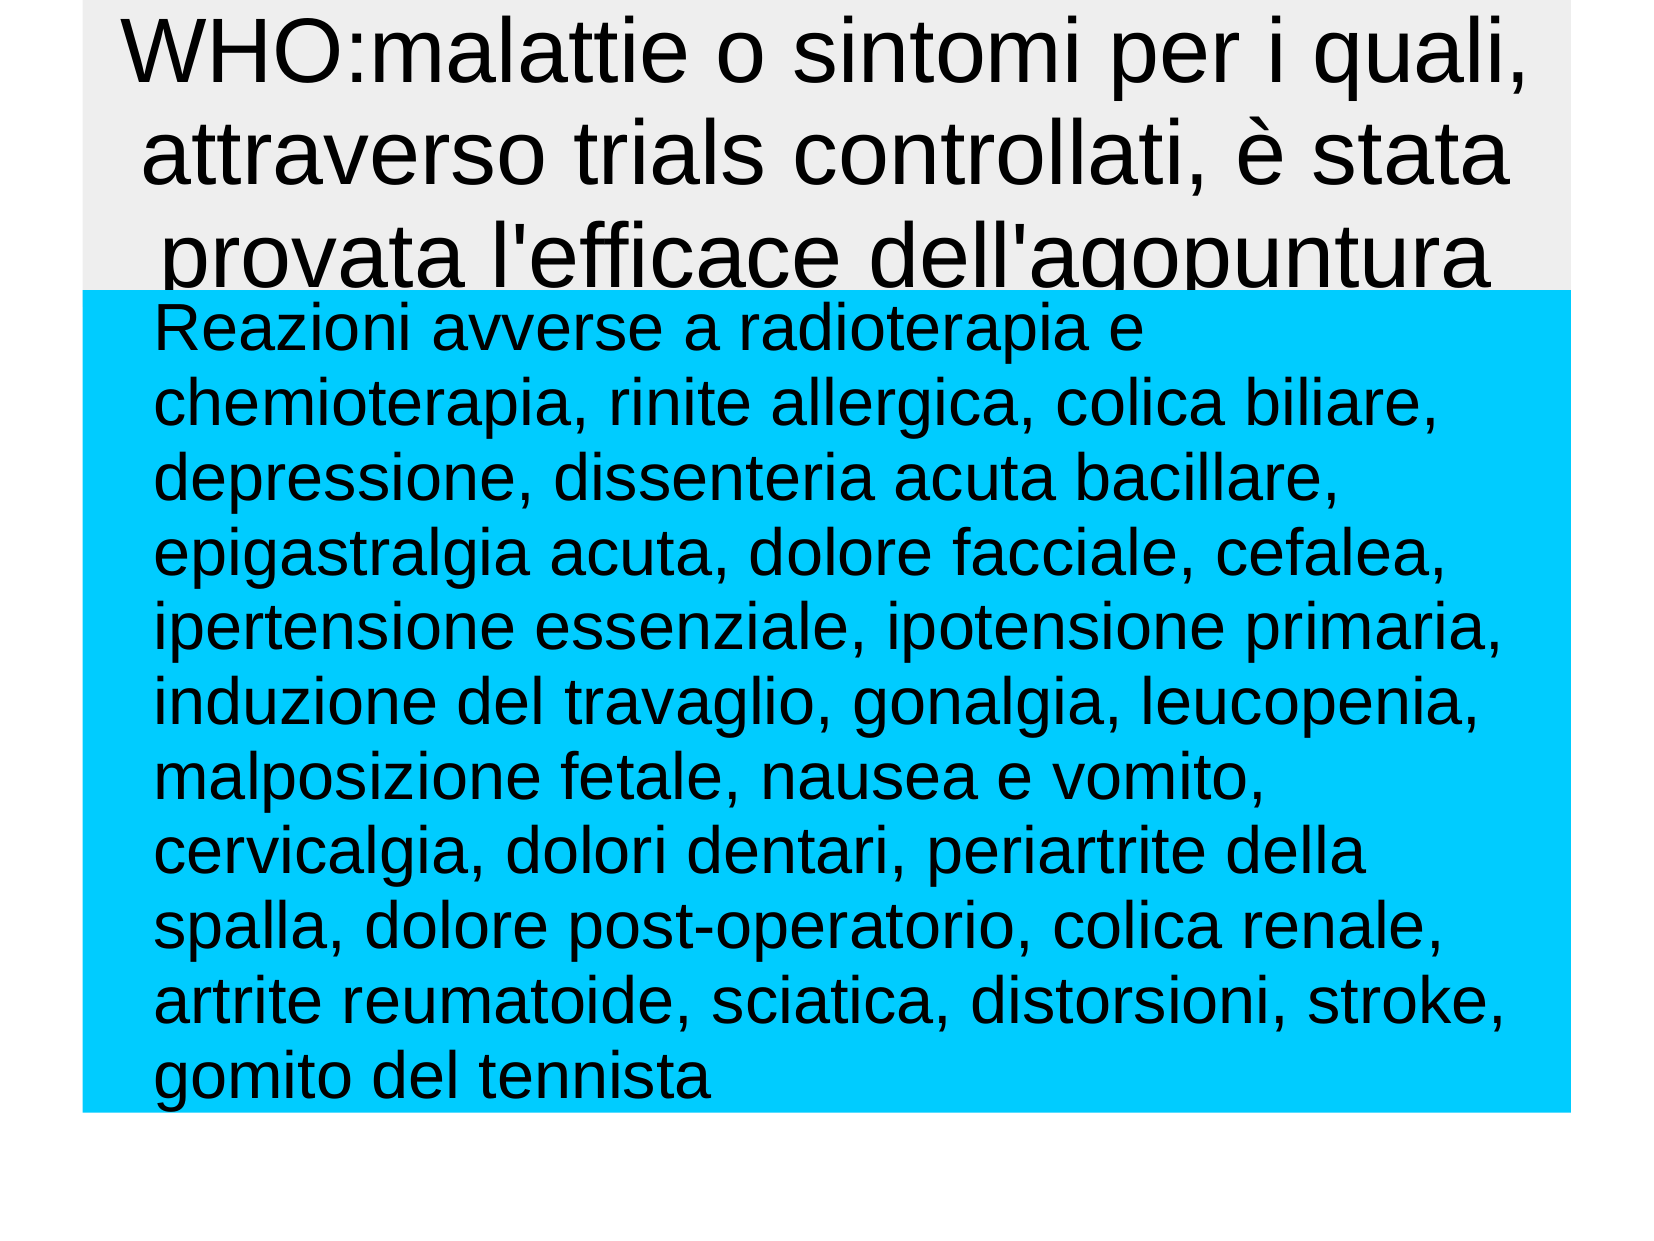

# WHO:malattie o sintomi per i quali, attraverso trials controllati, è stata provata l'efficace dell'agopuntura
Reazioni avverse a radioterapia e chemioterapia, rinite allergica, colica biliare, depressione, dissenteria acuta bacillare, epigastralgia acuta, dolore facciale, cefalea, ipertensione essenziale, ipotensione primaria, induzione del travaglio, gonalgia, leucopenia, malposizione fetale, nausea e vomito, cervicalgia, dolori dentari, periartrite della spalla, dolore post-operatorio, colica renale, artrite reumatoide, sciatica, distorsioni, stroke, gomito del tennista